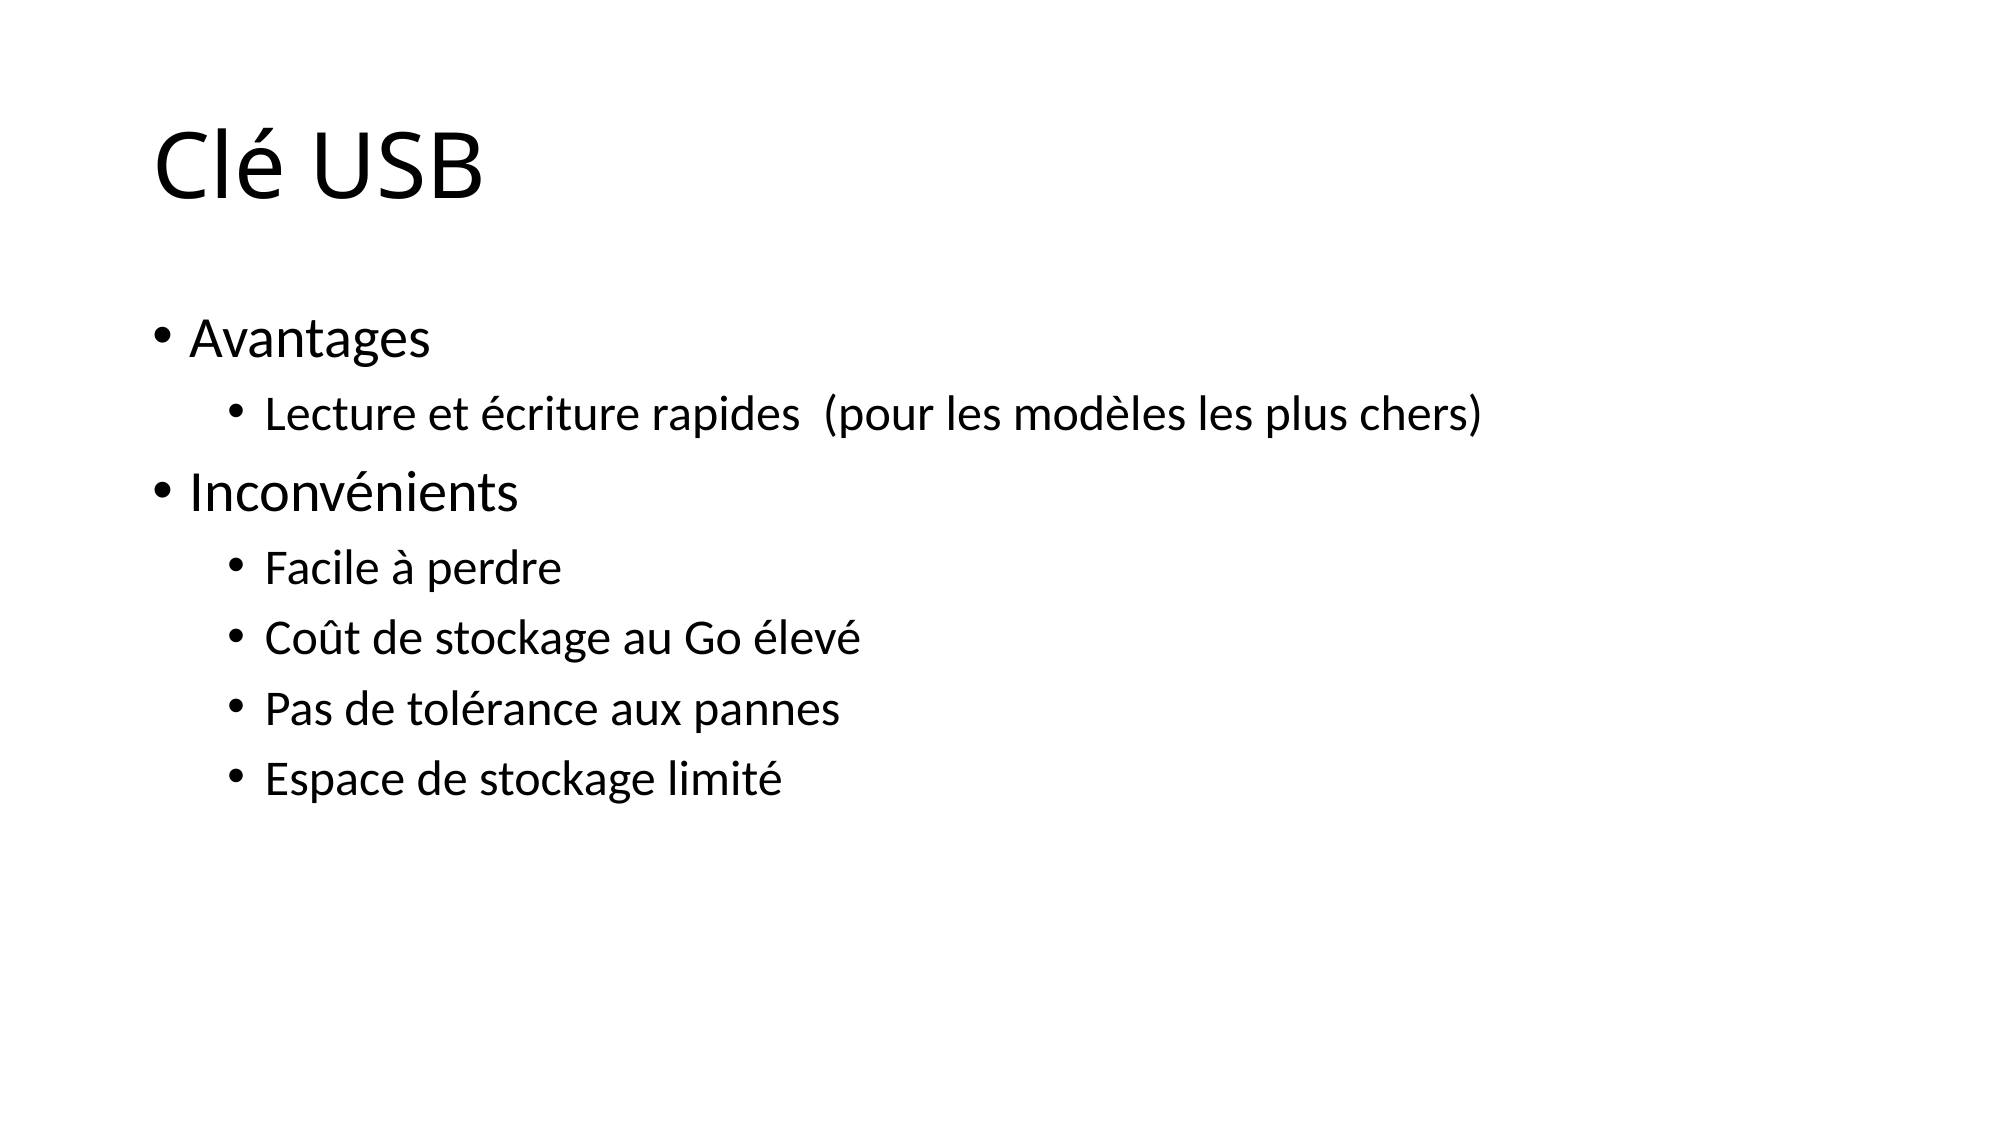

# Clé USB
Avantages
Lecture et écriture rapides (pour les modèles les plus chers)
Inconvénients
Facile à perdre
Coût de stockage au Go élevé
Pas de tolérance aux pannes
Espace de stockage limité